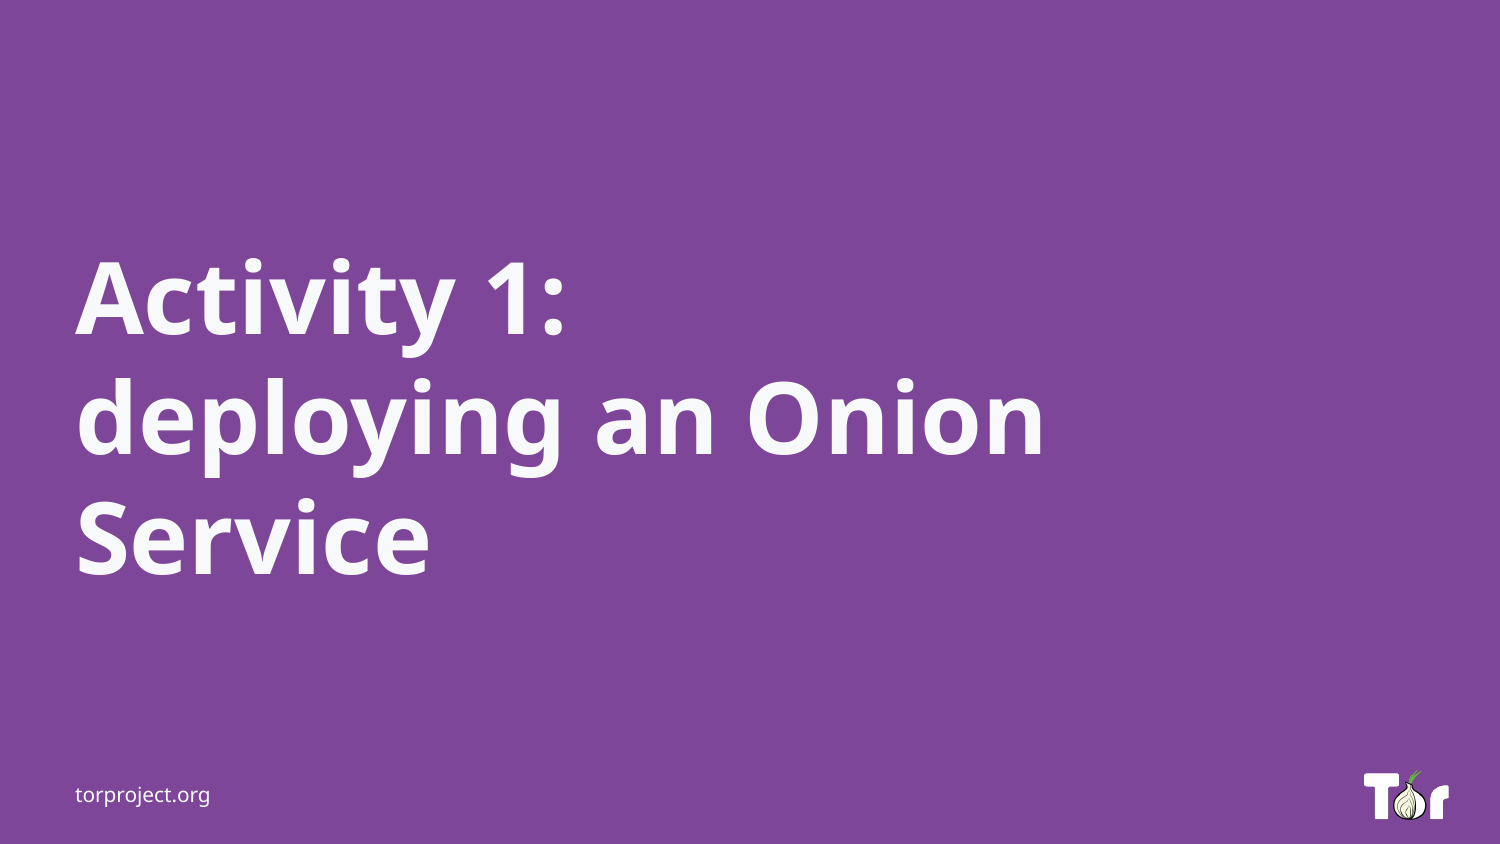

# Activity 1: deploying an Onion Service